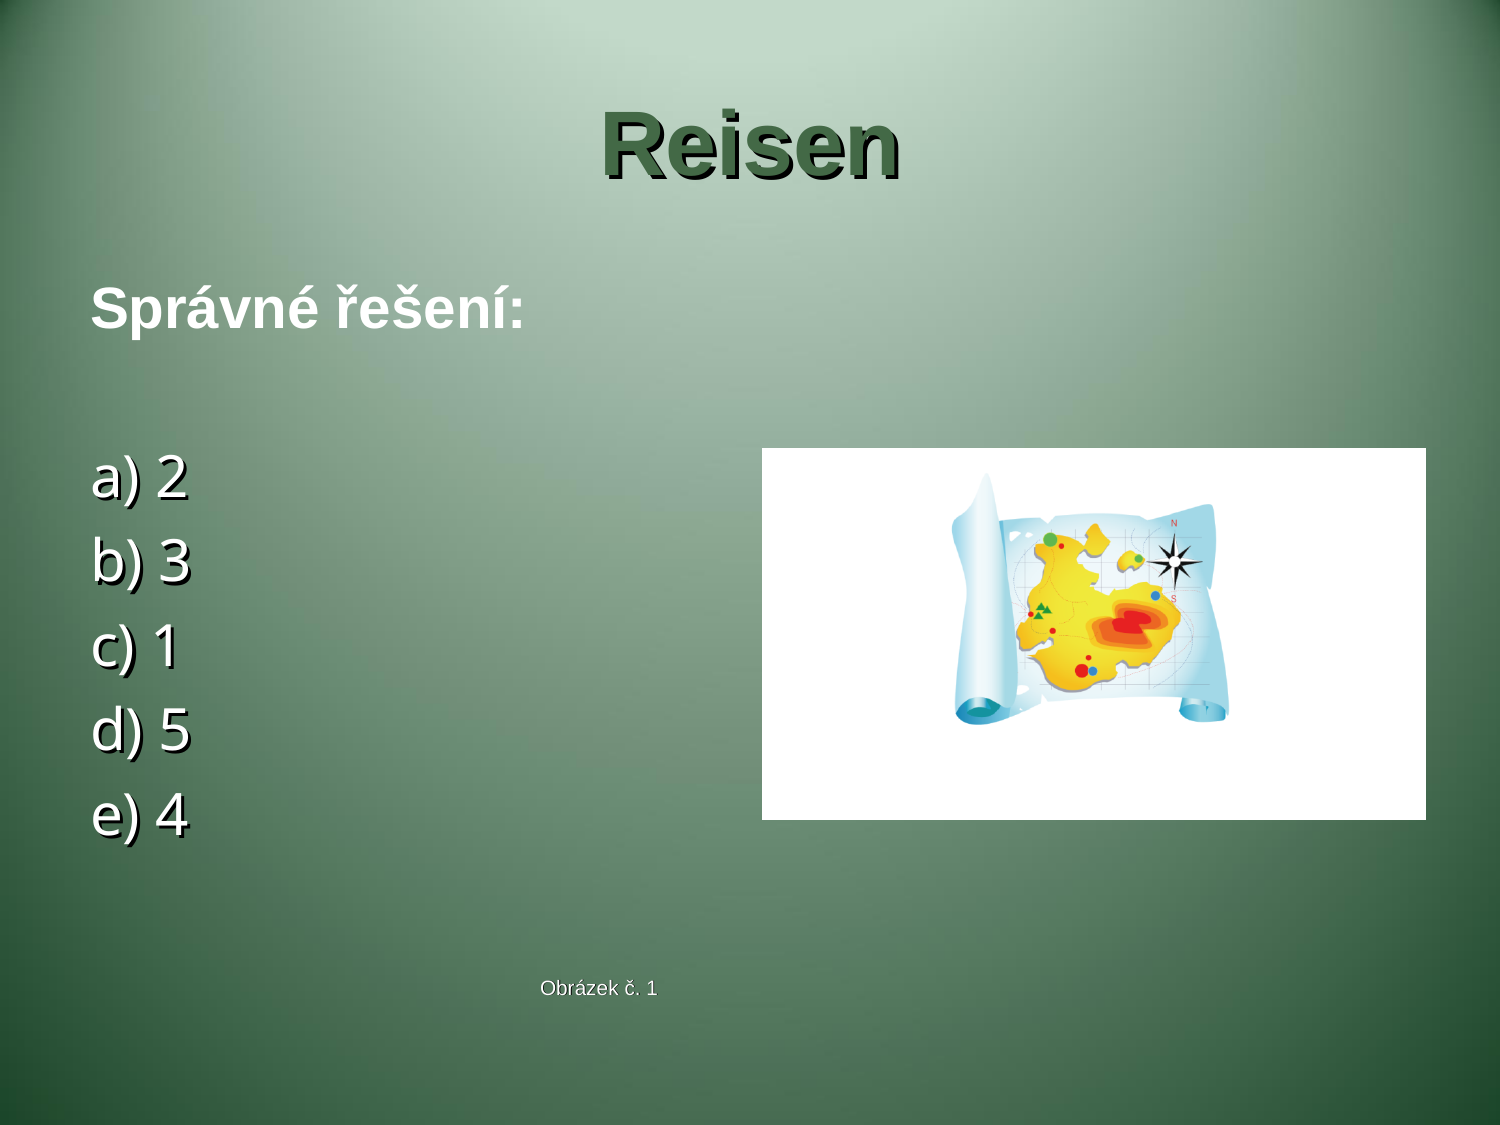

# Reisen
Správné řešení:
a) 2
b) 3
c) 1
d) 5
e) 4
				Obrázek č. 1